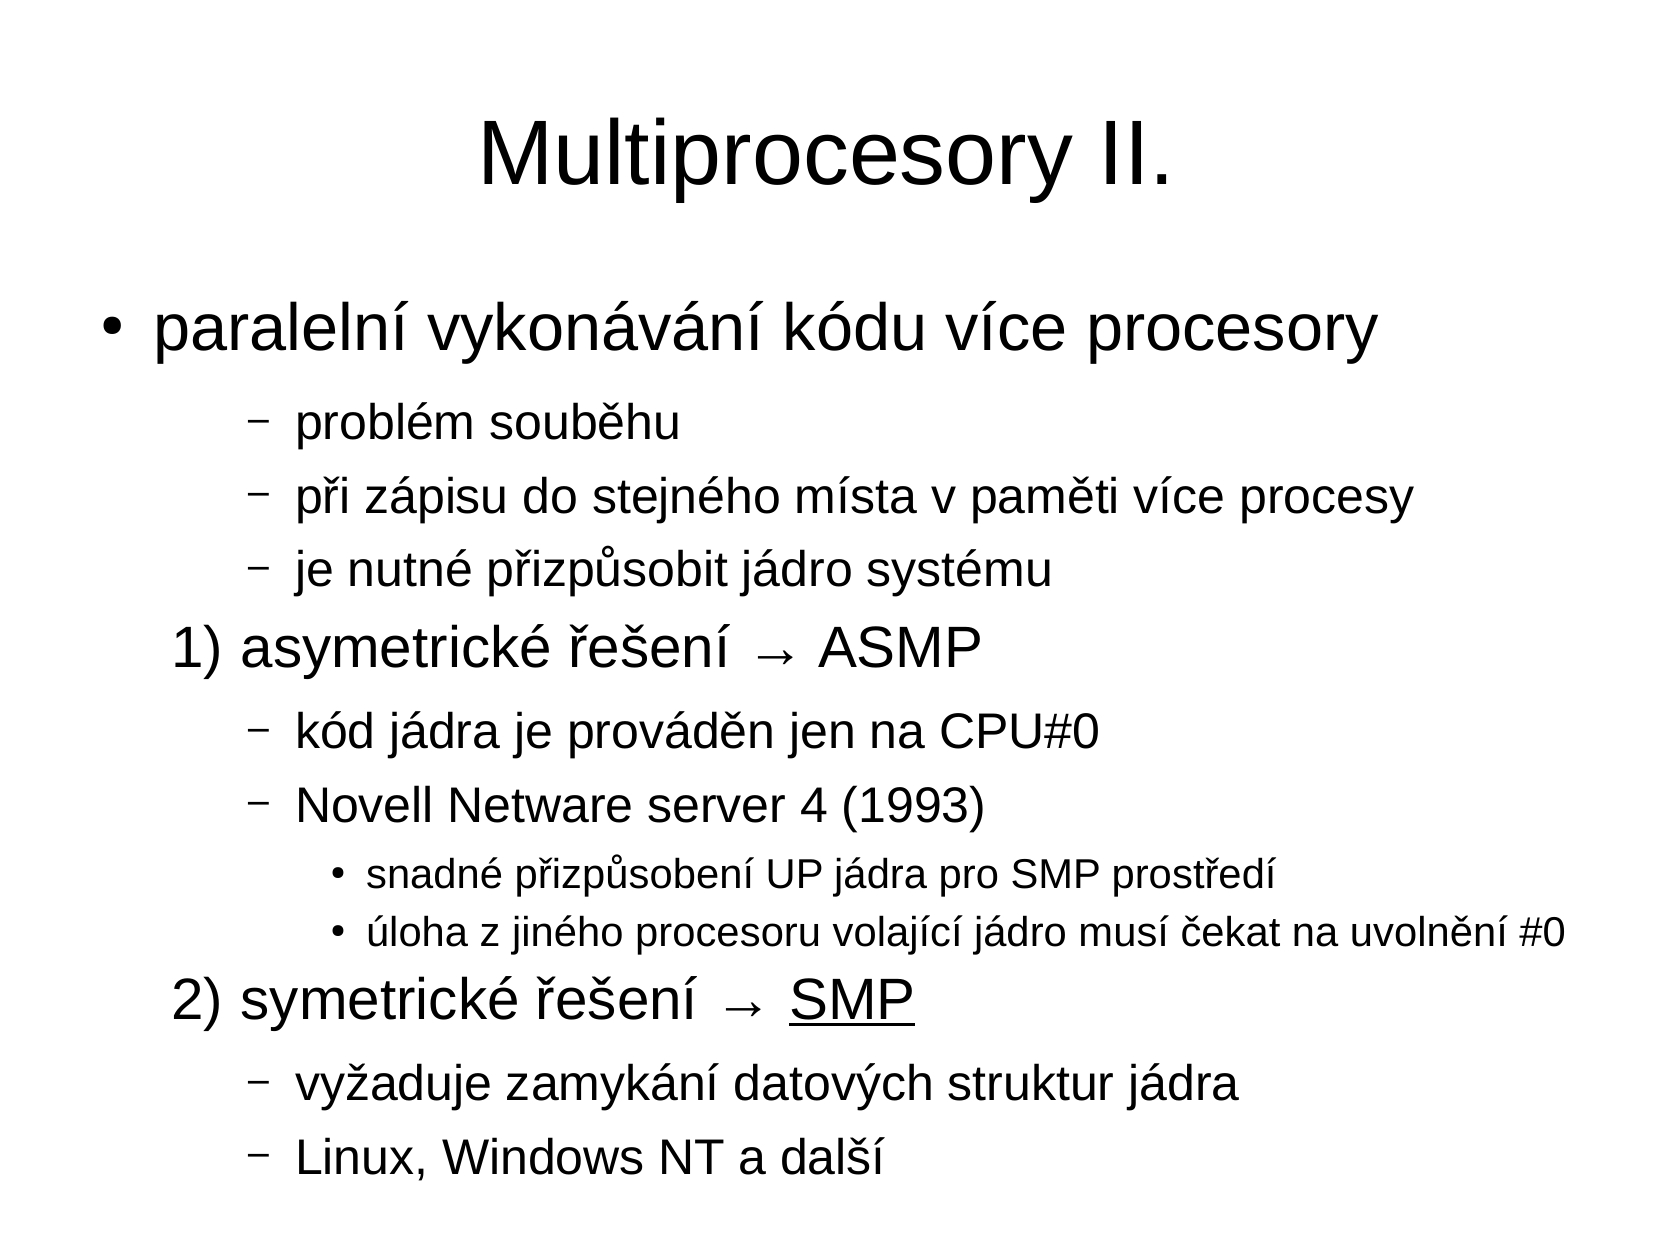

# Multiprocesory II.
paralelní vykonávání kódu více procesory
problém souběhu
při zápisu do stejného místa v paměti více procesy
je nutné přizpůsobit jádro systému
 asymetrické řešení → ASMP
kód jádra je prováděn jen na CPU#0
Novell Netware server 4 (1993)
snadné přizpůsobení UP jádra pro SMP prostředí
úloha z jiného procesoru volající jádro musí čekat na uvolnění #0
 symetrické řešení → SMP
vyžaduje zamykání datových struktur jádra
Linux, Windows NT a další